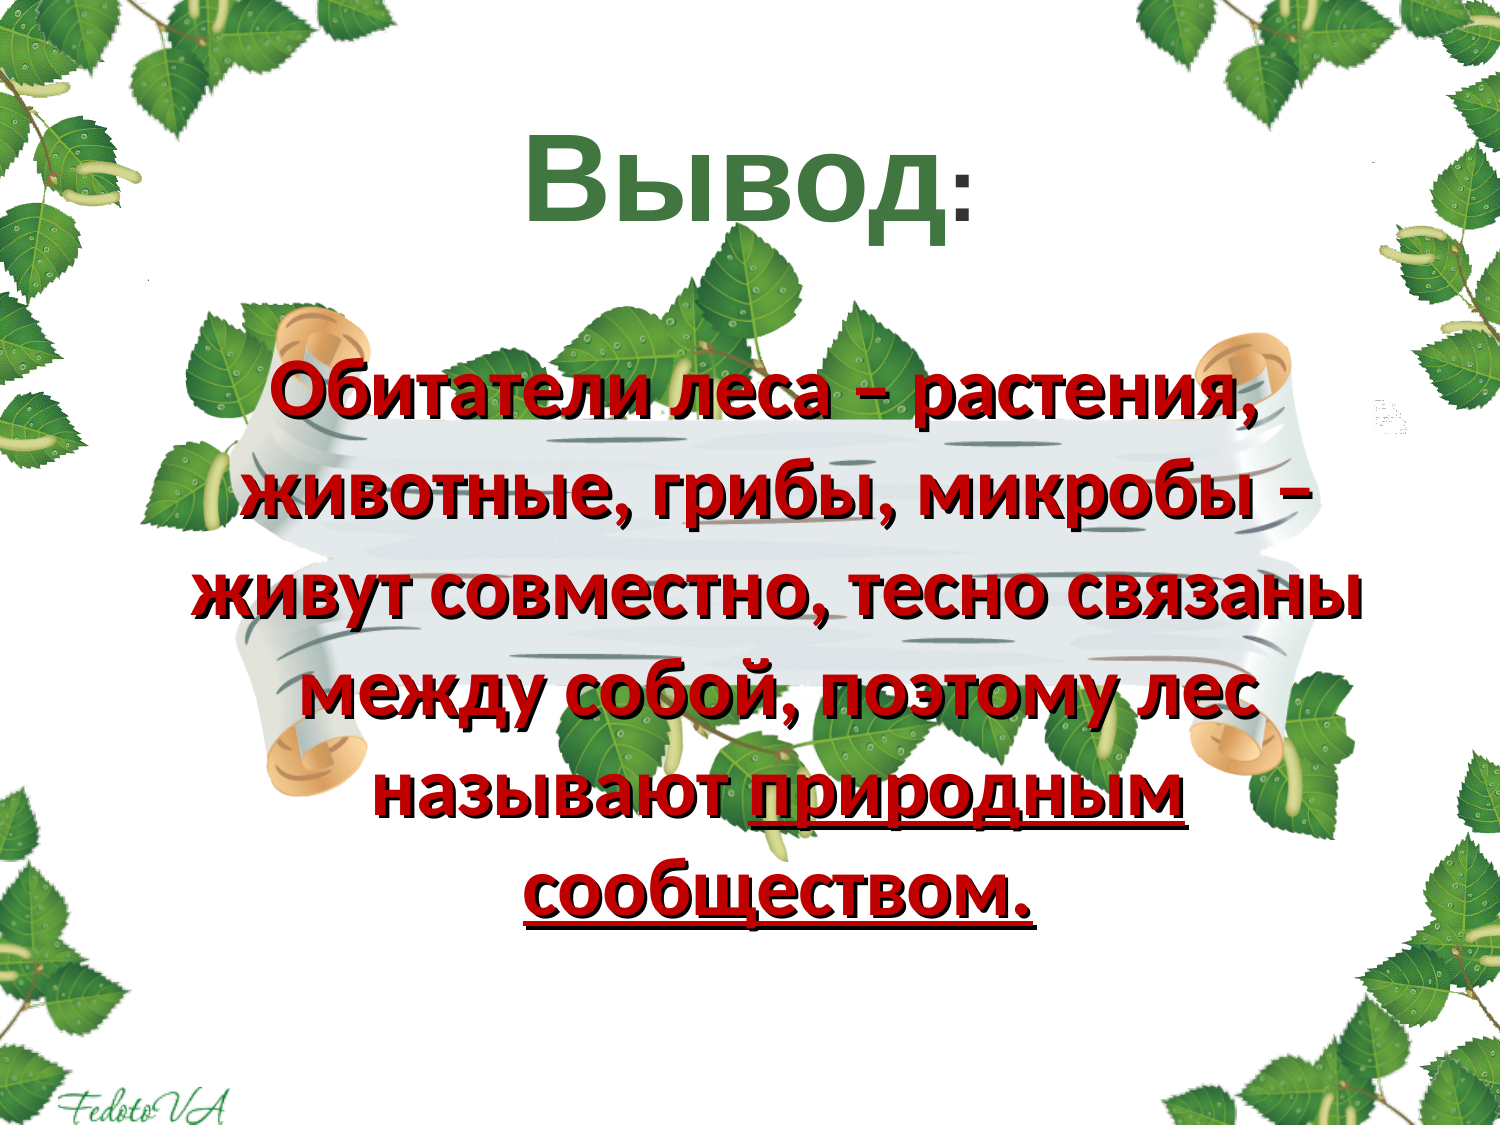

# Вывод:
 Обитатели леса – растения, животные, грибы, микробы – живут совместно, тесно связаны между собой, поэтому лес называют природным сообществом.